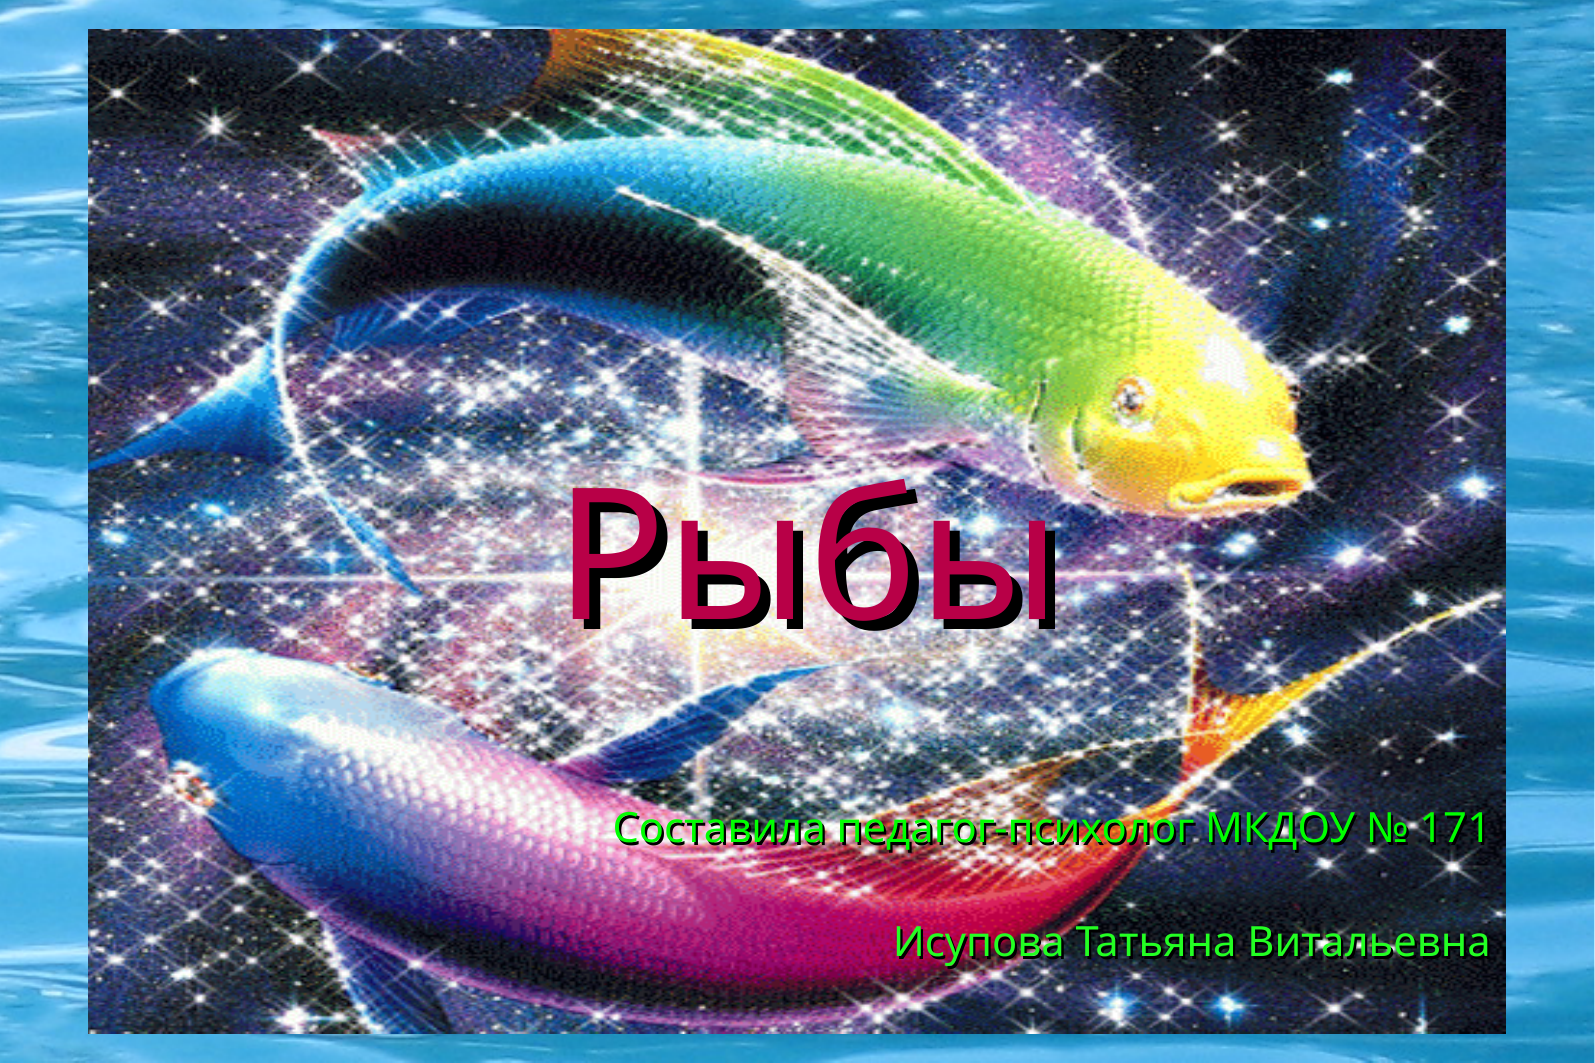

Рыбы
Составила педагог-психолог МКДОУ № 171
Исупова Татьяна Витальевна
Составила педагог-психолог МКДОУ № 171
Исупова Татьяна Витальевна
# Рыбы